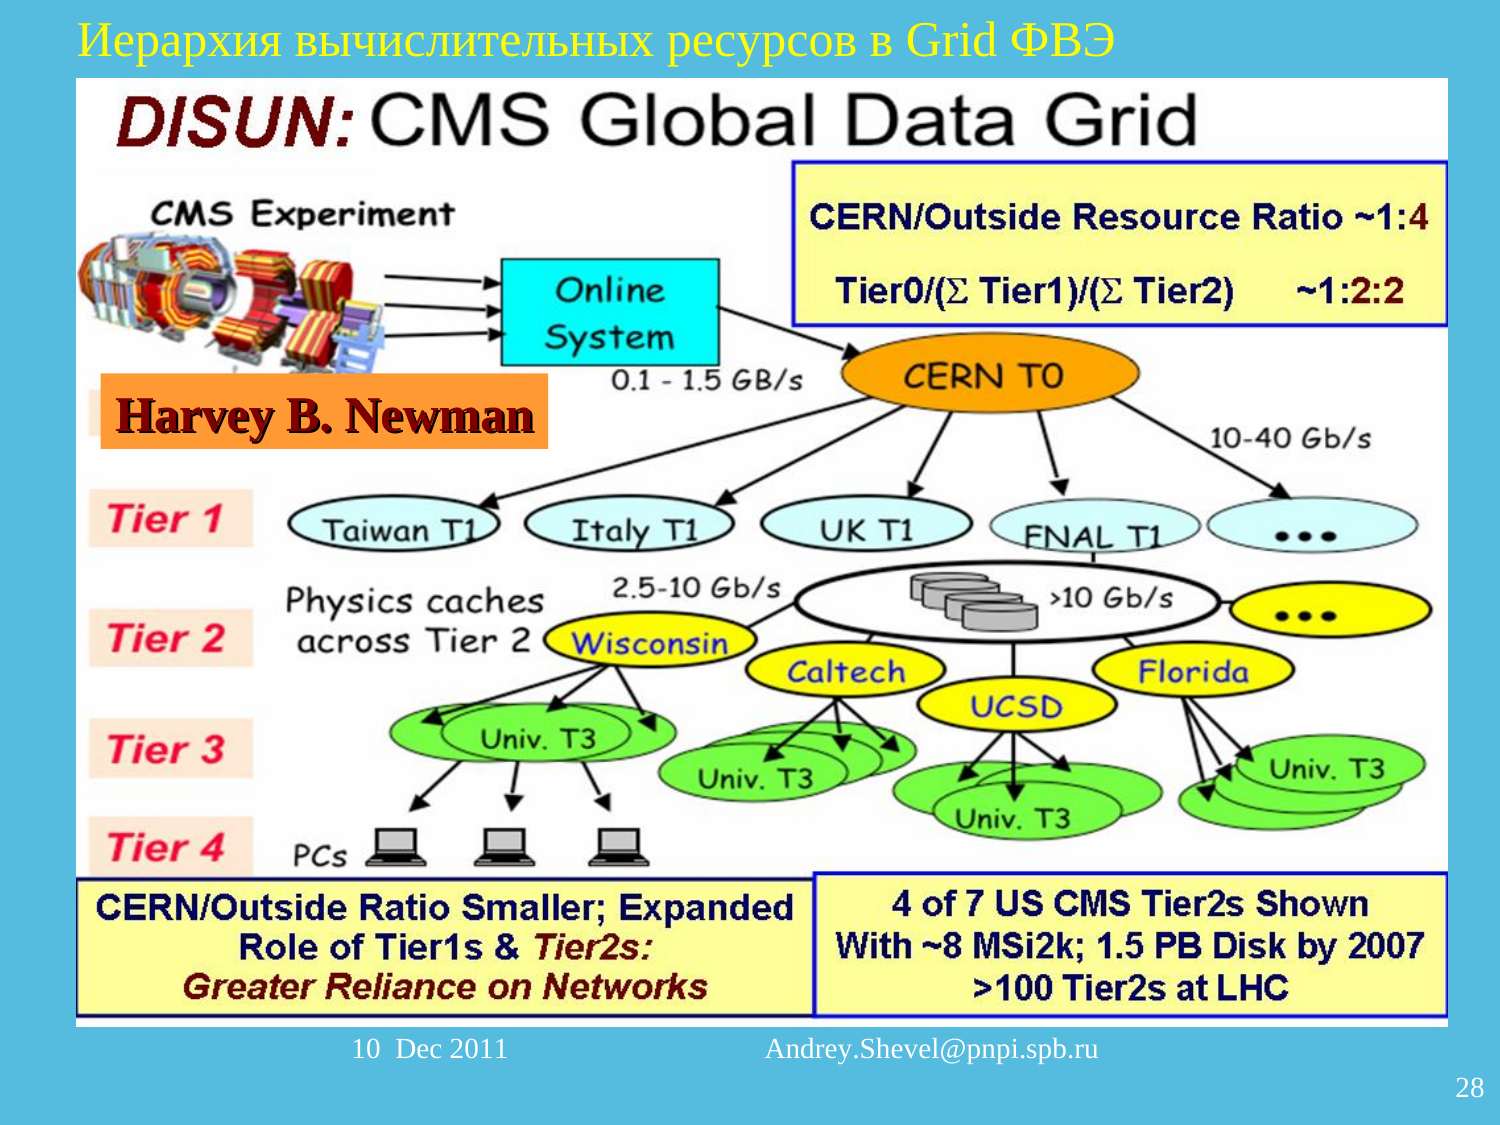

Иерархия вычислительных ресурсов в Grid ФВЭ
Harvey B. Newman
28